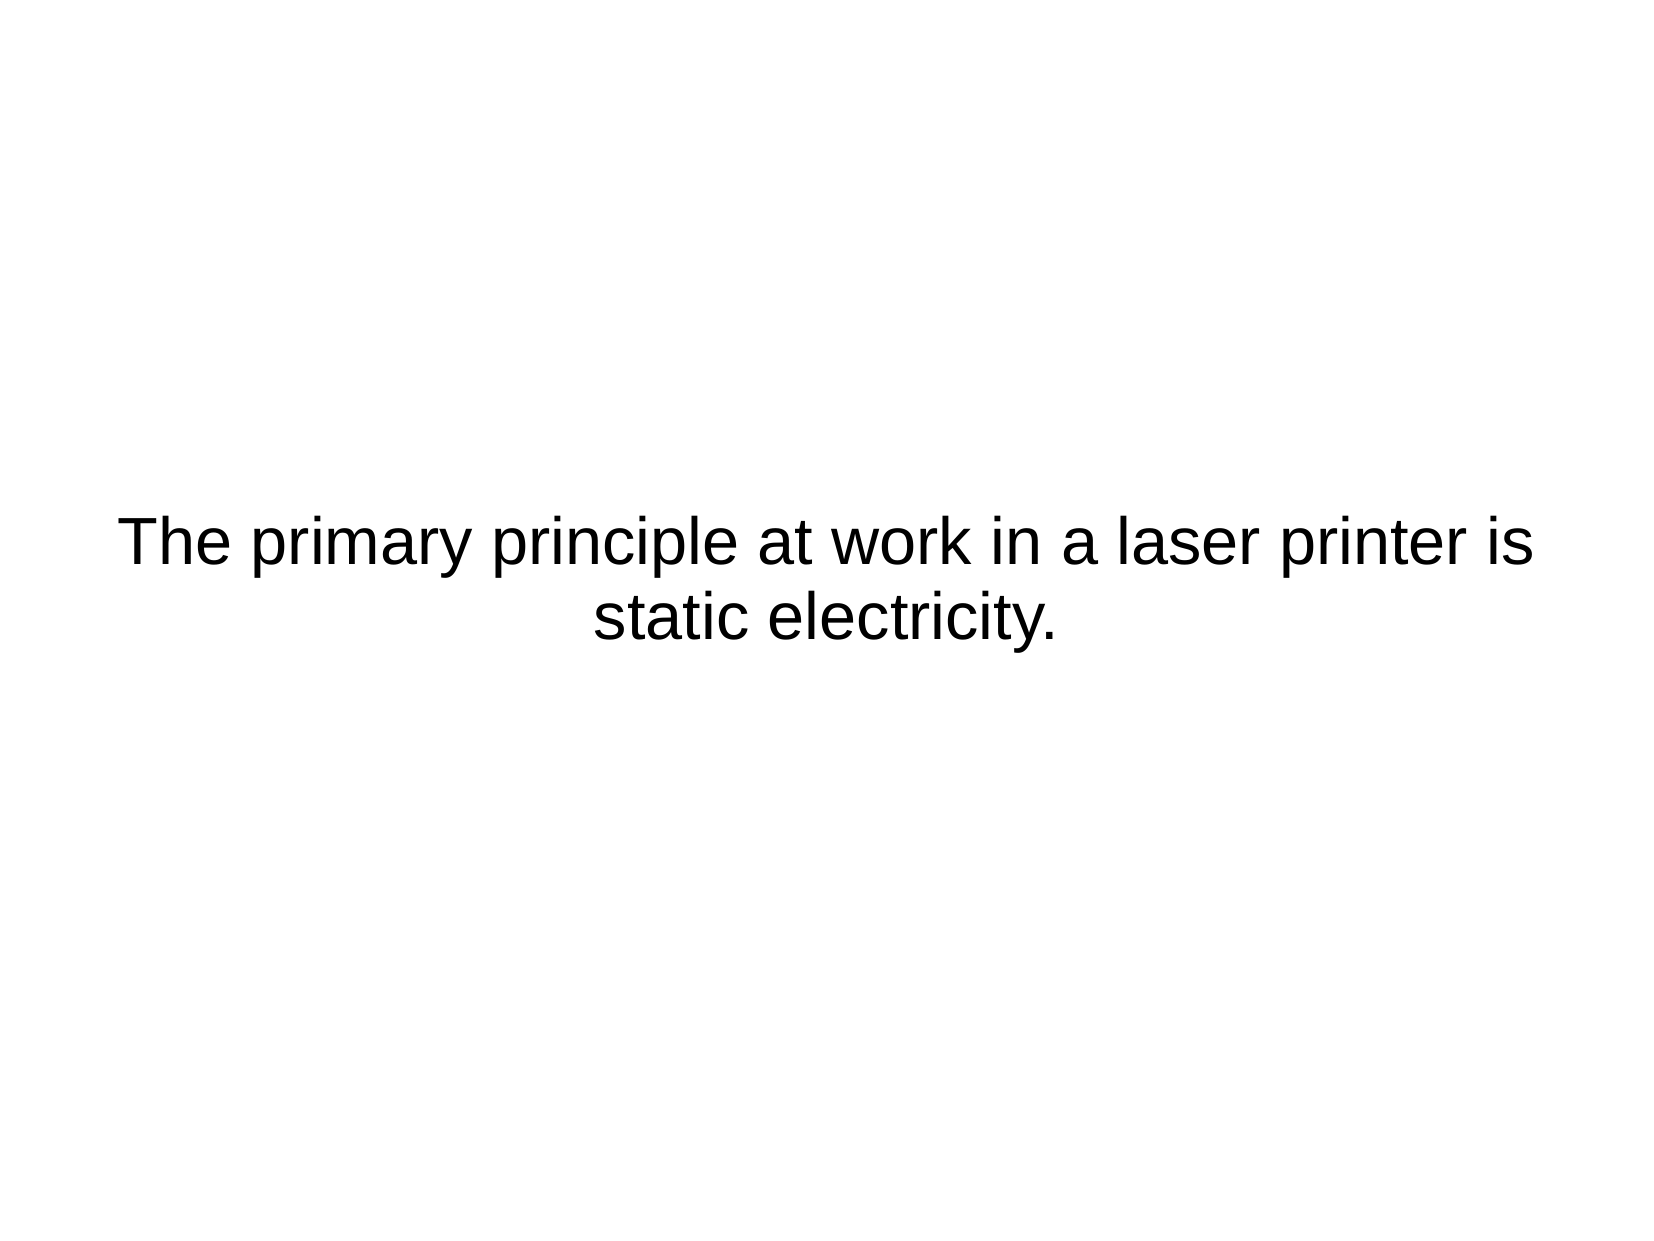

# The primary principle at work in a laser printer is static electricity.